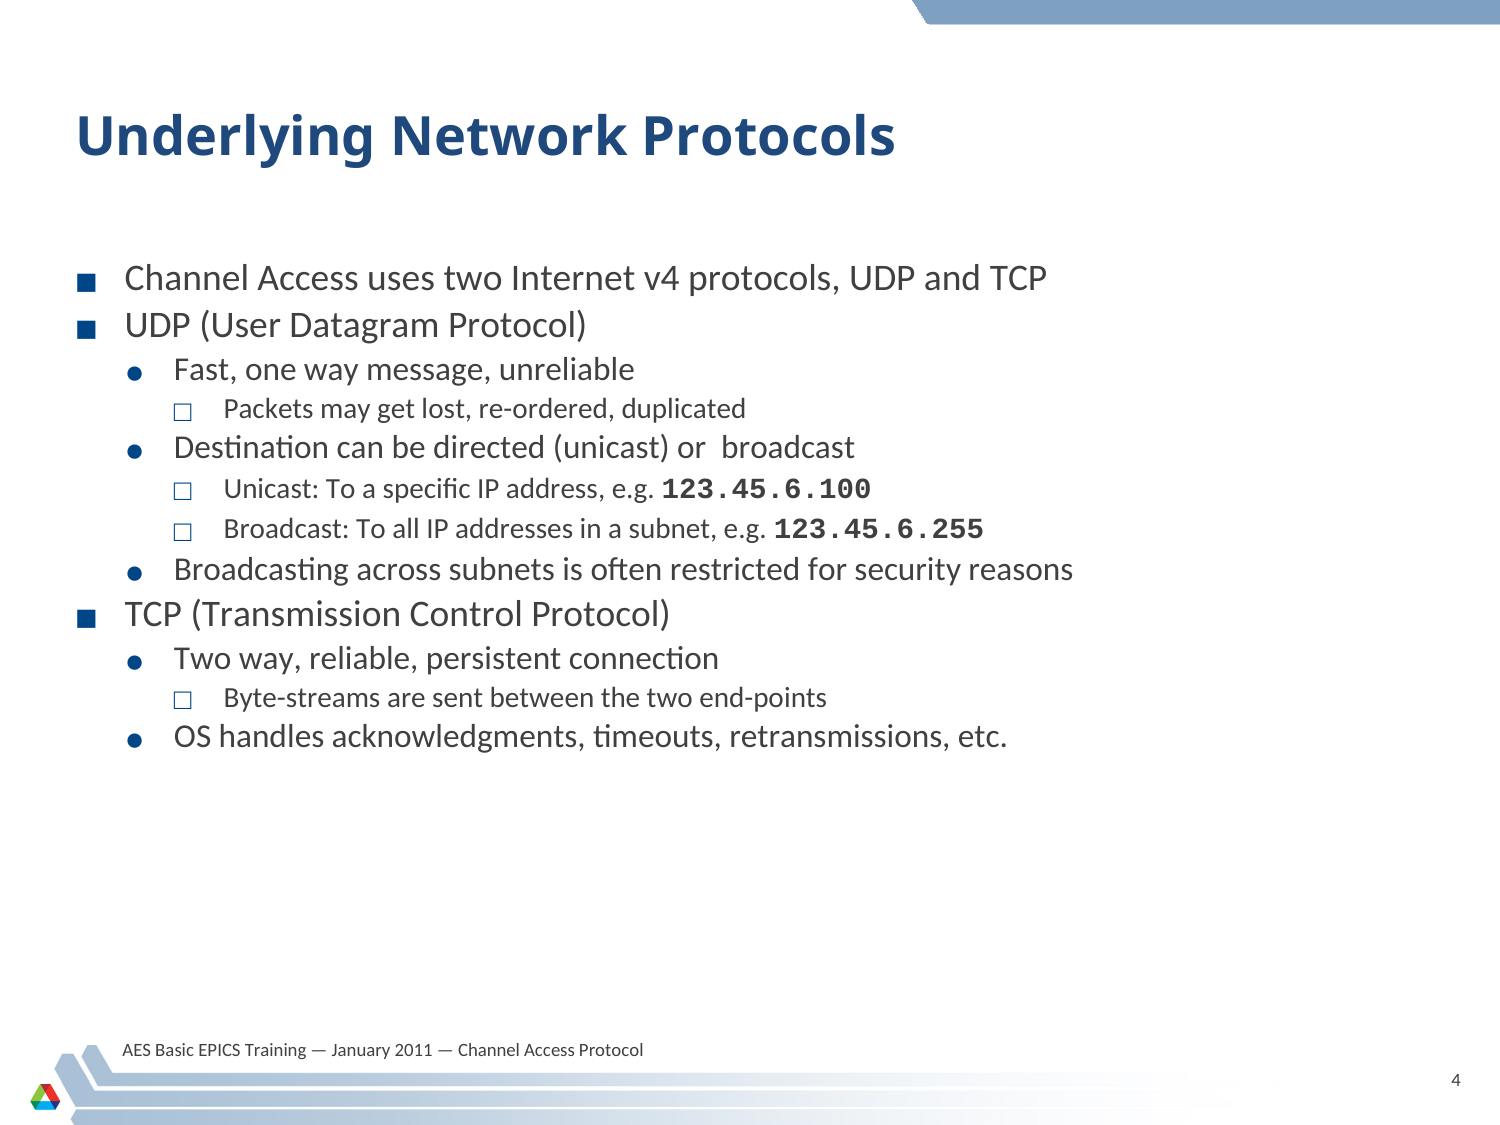

# Underlying Network Protocols
Channel Access uses two Internet v4 protocols, UDP and TCP
UDP (User Datagram Protocol)
Fast, one way message, unreliable
Packets may get lost, re-ordered, duplicated
Destination can be directed (unicast) or broadcast
Unicast: To a specific IP address, e.g. 123.45.6.100
Broadcast: To all IP addresses in a subnet, e.g. 123.45.6.255
Broadcasting across subnets is often restricted for security reasons
TCP (Transmission Control Protocol)
Two way, reliable, persistent connection
Byte-streams are sent between the two end-points
OS handles acknowledgments, timeouts, retransmissions, etc.
AES Basic EPICS Training — January 2011 — Channel Access Protocol
4